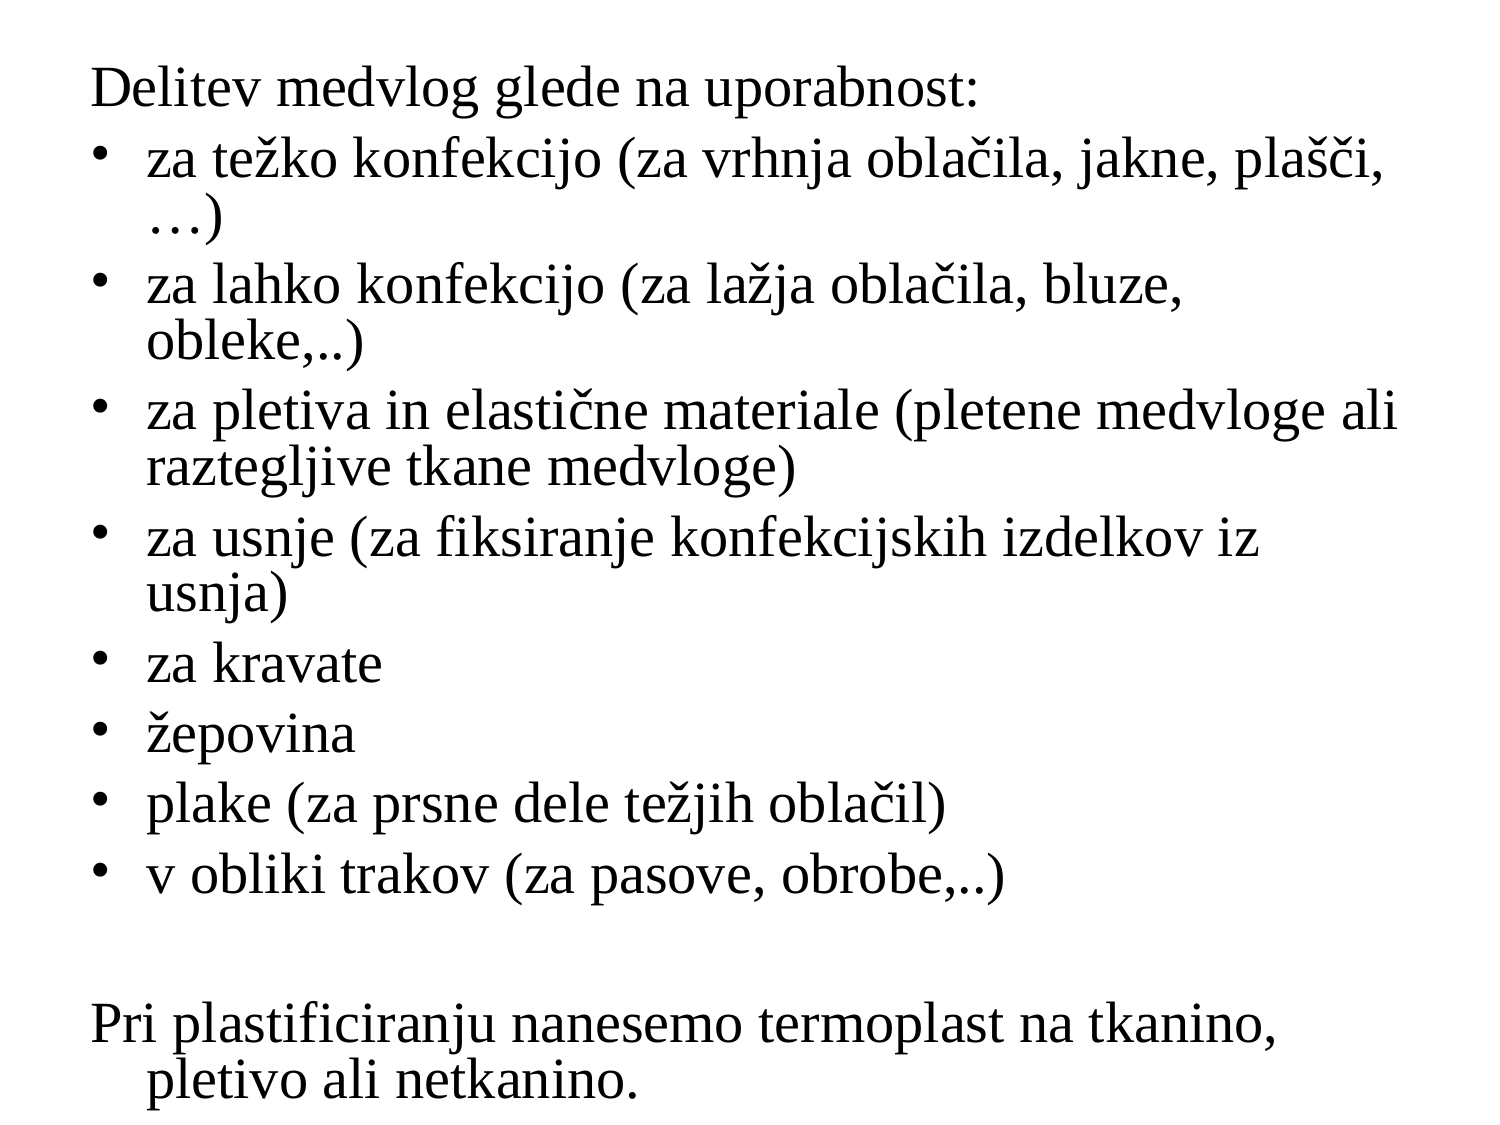

# Delitev medvlog glede na uporabnost:
za težko konfekcijo (za vrhnja oblačila, jakne, plašči,…)
za lahko konfekcijo (za lažja oblačila, bluze, obleke,..)
za pletiva in elastične materiale (pletene medvloge ali raztegljive tkane medvloge)
za usnje (za fiksiranje konfekcijskih izdelkov iz usnja)
za kravate
žepovina
plake (za prsne dele težjih oblačil)
v obliki trakov (za pasove, obrobe,..)
Pri plastificiranju nanesemo termoplast na tkanino, pletivo ali netkanino.